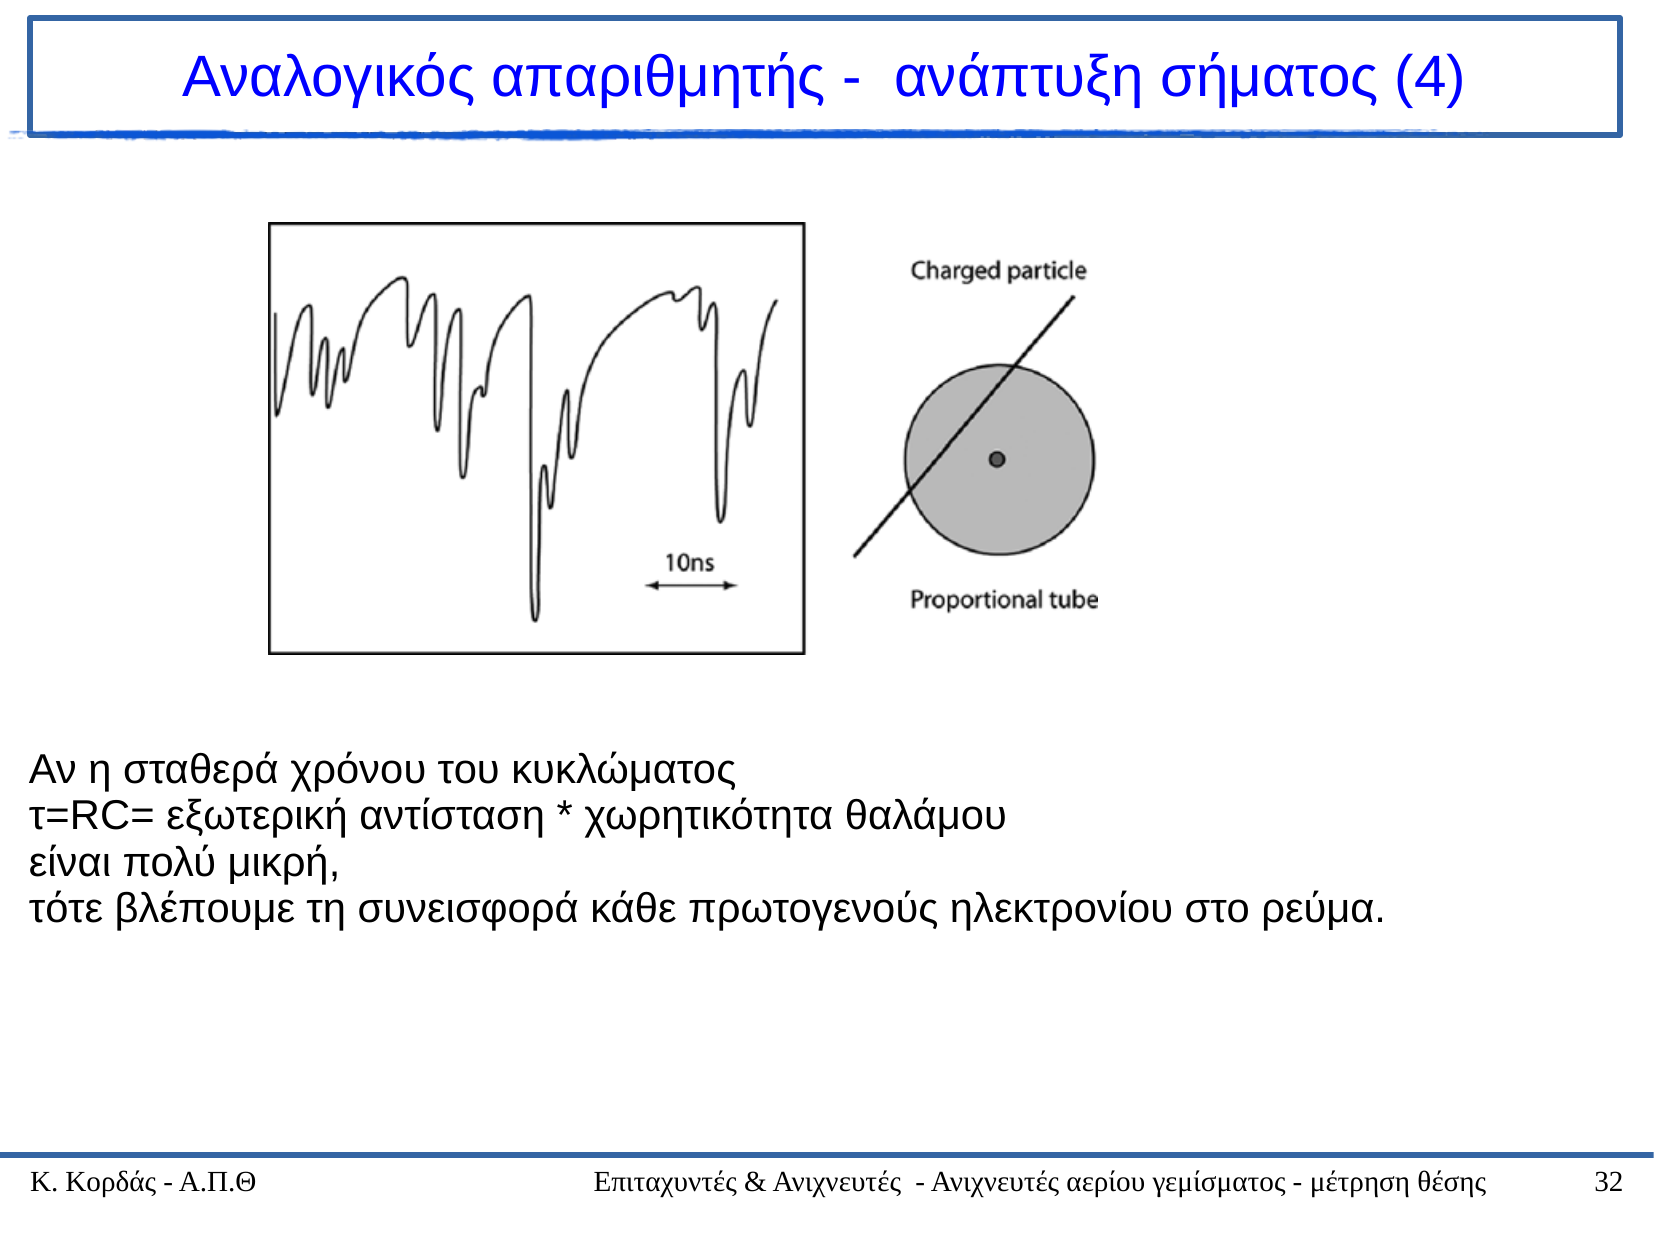

# Αναλογικός απαριθμητής - ανάπτυξη σήματος (4)
Αν η σταθερά χρόνου του κυκλώματος
τ=RC= εξωτερική αντίσταση * χωρητικότητα θαλάμου
είναι πολύ μικρή,
τότε βλέπουμε τη συνεισφορά κάθε πρωτογενούς ηλεκτρονίου στο ρεύμα.
Κ. Κορδάς - Α.Π.Θ
Επιταχυντές & Ανιχνευτές - Ανιχνευτές αερίου γεμίσματος - μέτρηση θέσης
32